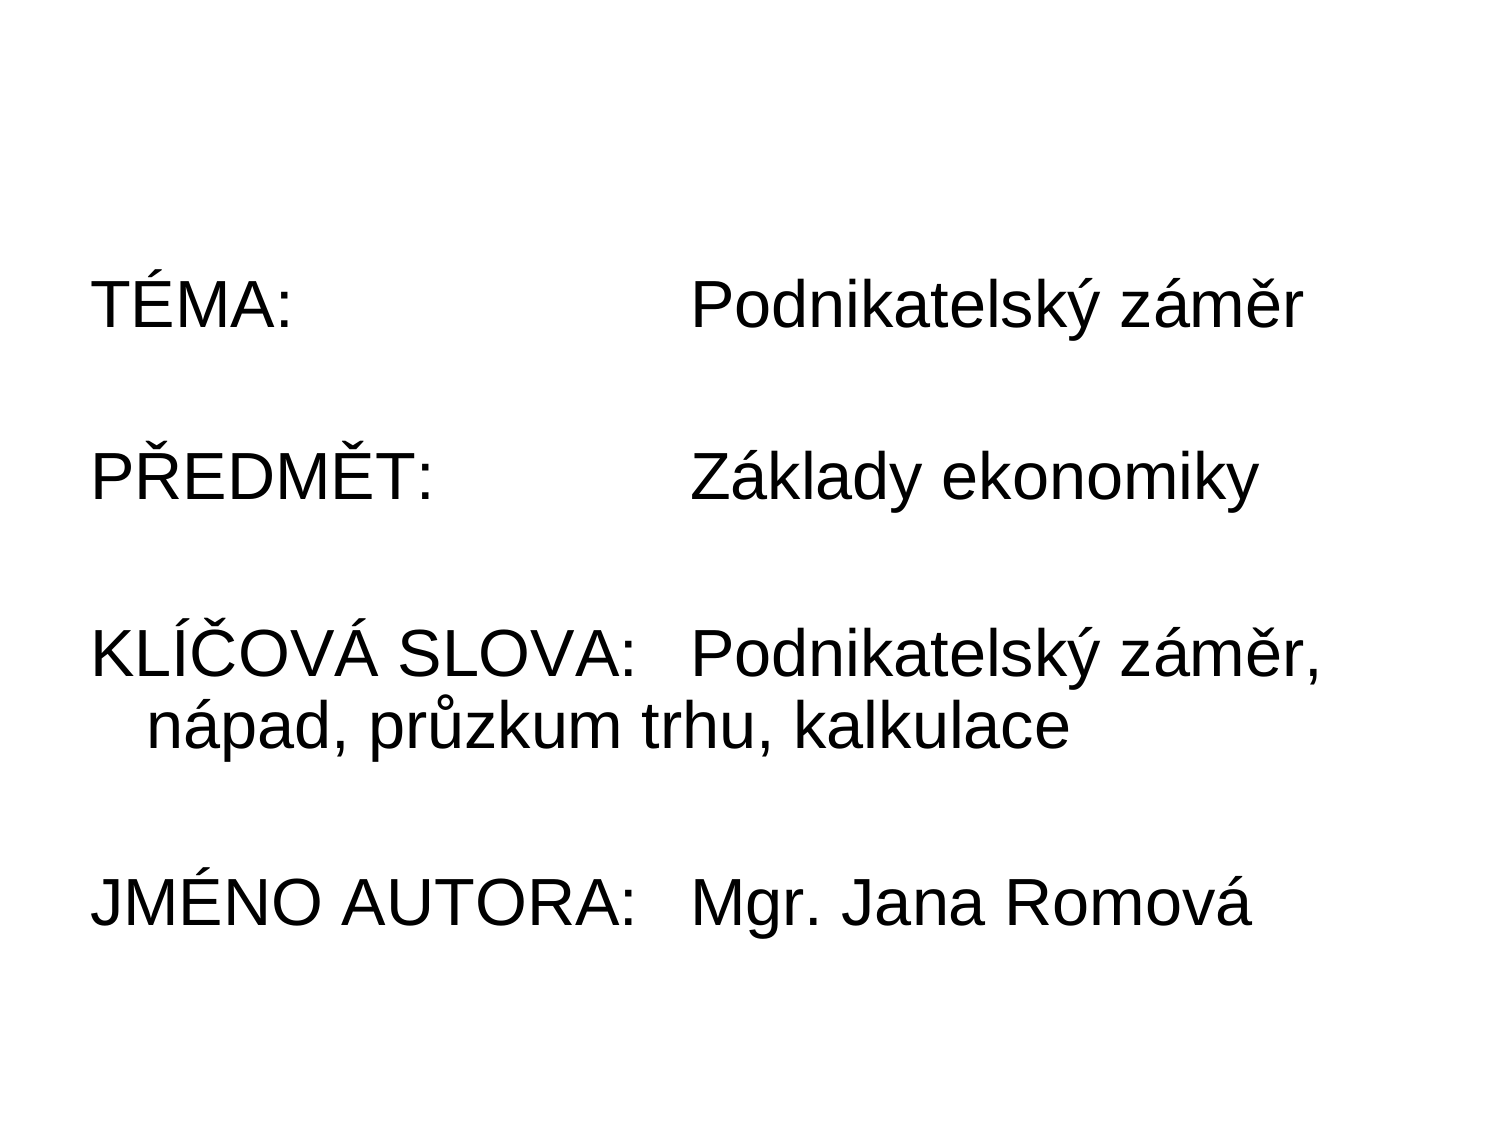

# TÉMA:			Podnikatelský záměr
PŘEDMĚT:		Základy ekonomiky
KLÍČOVÁ SLOVA:	Podnikatelský záměr, nápad, průzkum trhu, kalkulace
JMÉNO AUTORA:	Mgr. Jana Romová